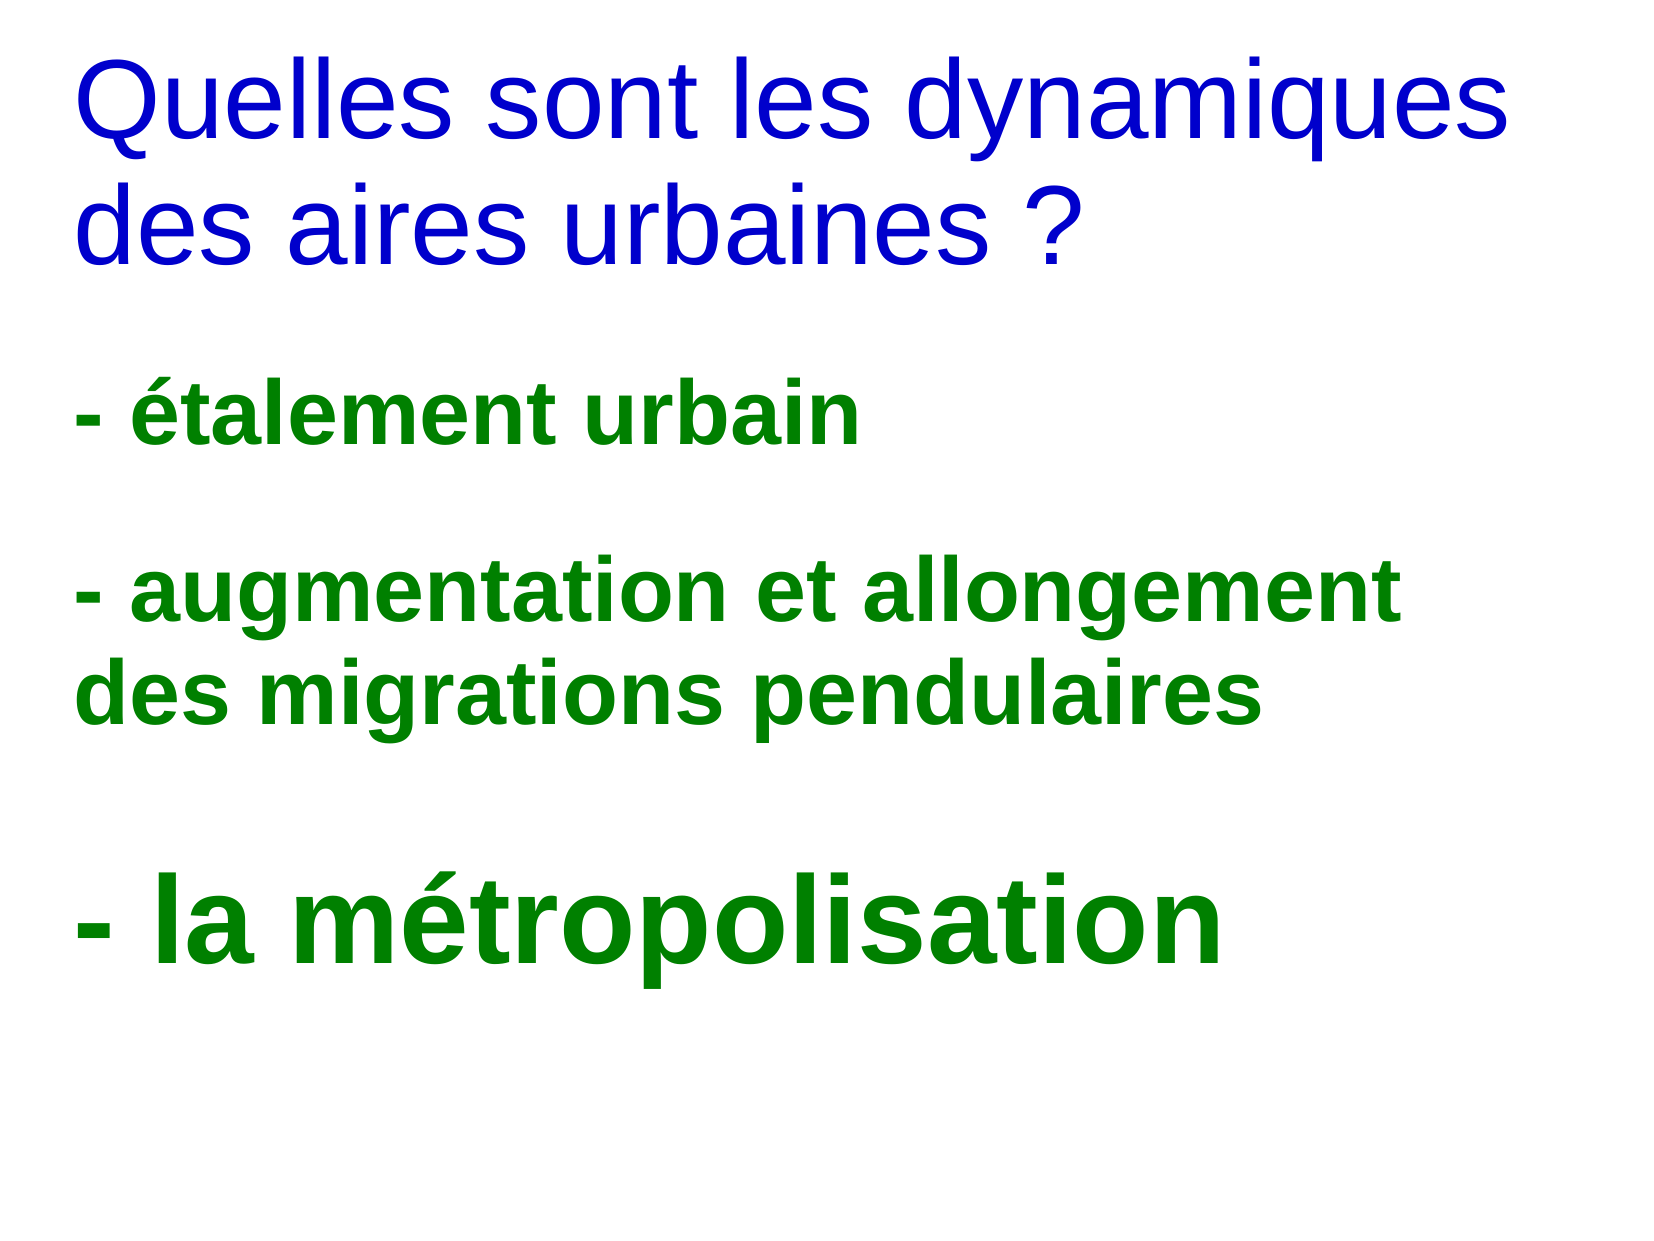

Quelles sont les dynamiques des aires urbaines ?
- étalement urbain
- augmentation et allongement des migrations pendulaires
- la métropolisation